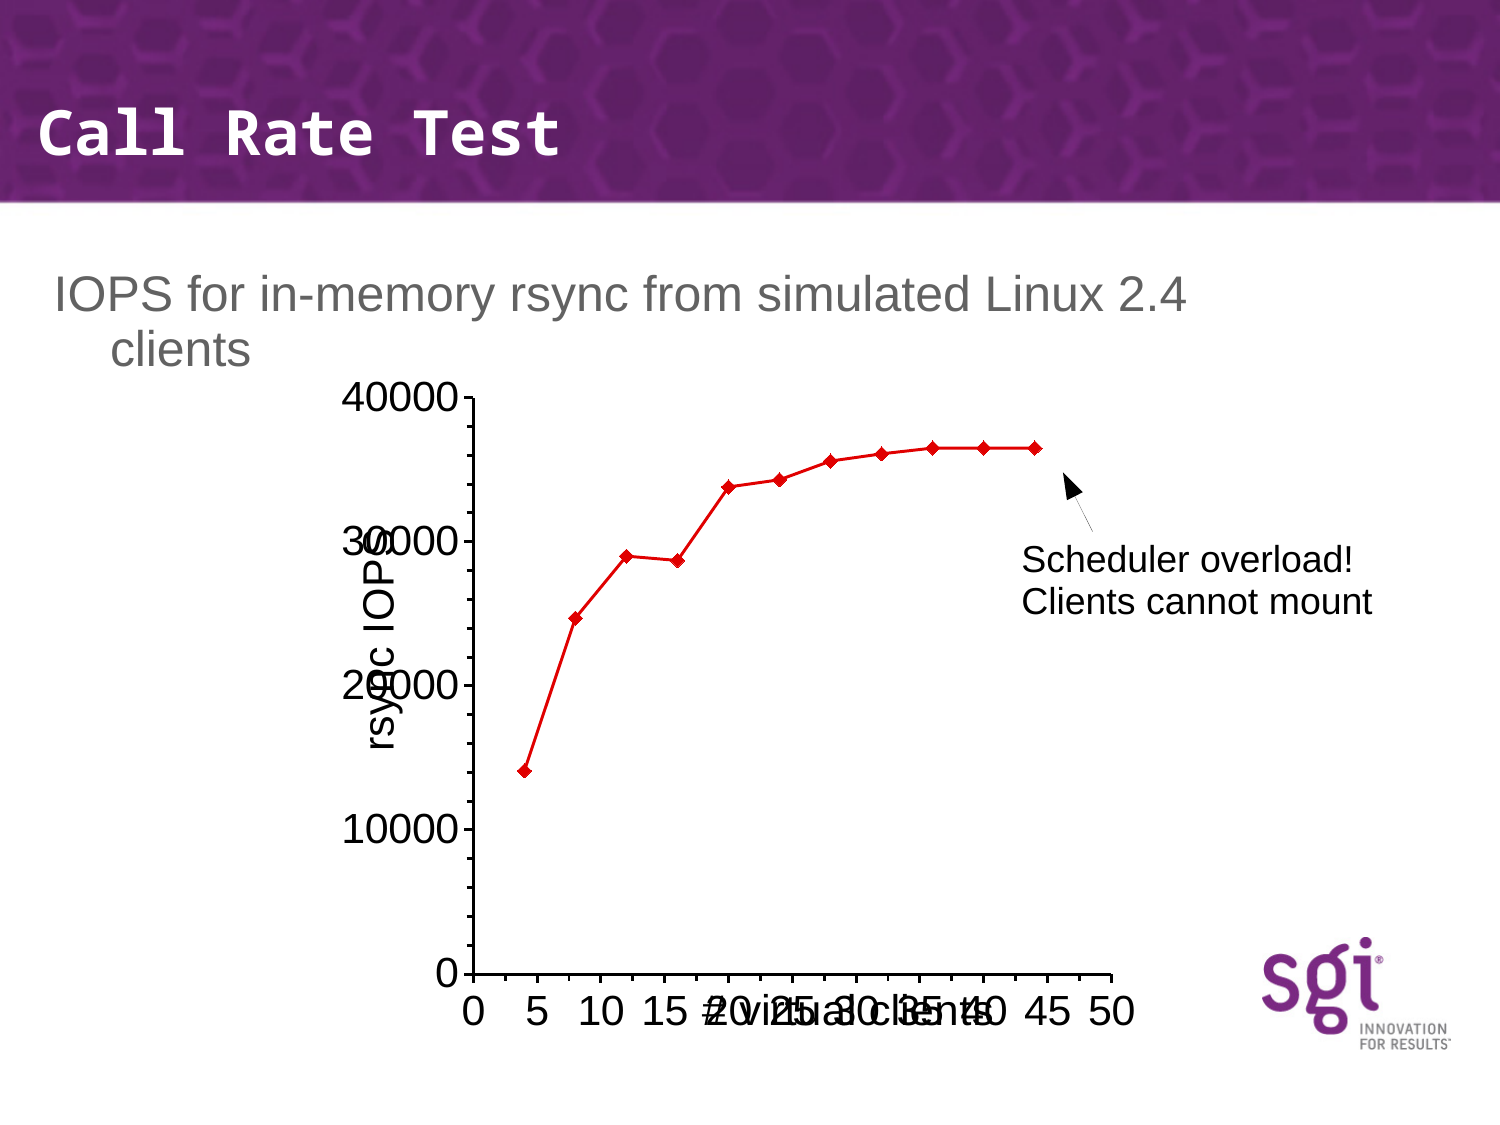

# Call Rate Test
IOPS for in-memory rsync from simulated Linux 2.4 clients
### Chart
| Category | Column B |
|---|---|
Scheduler overload!
Clients cannot mount